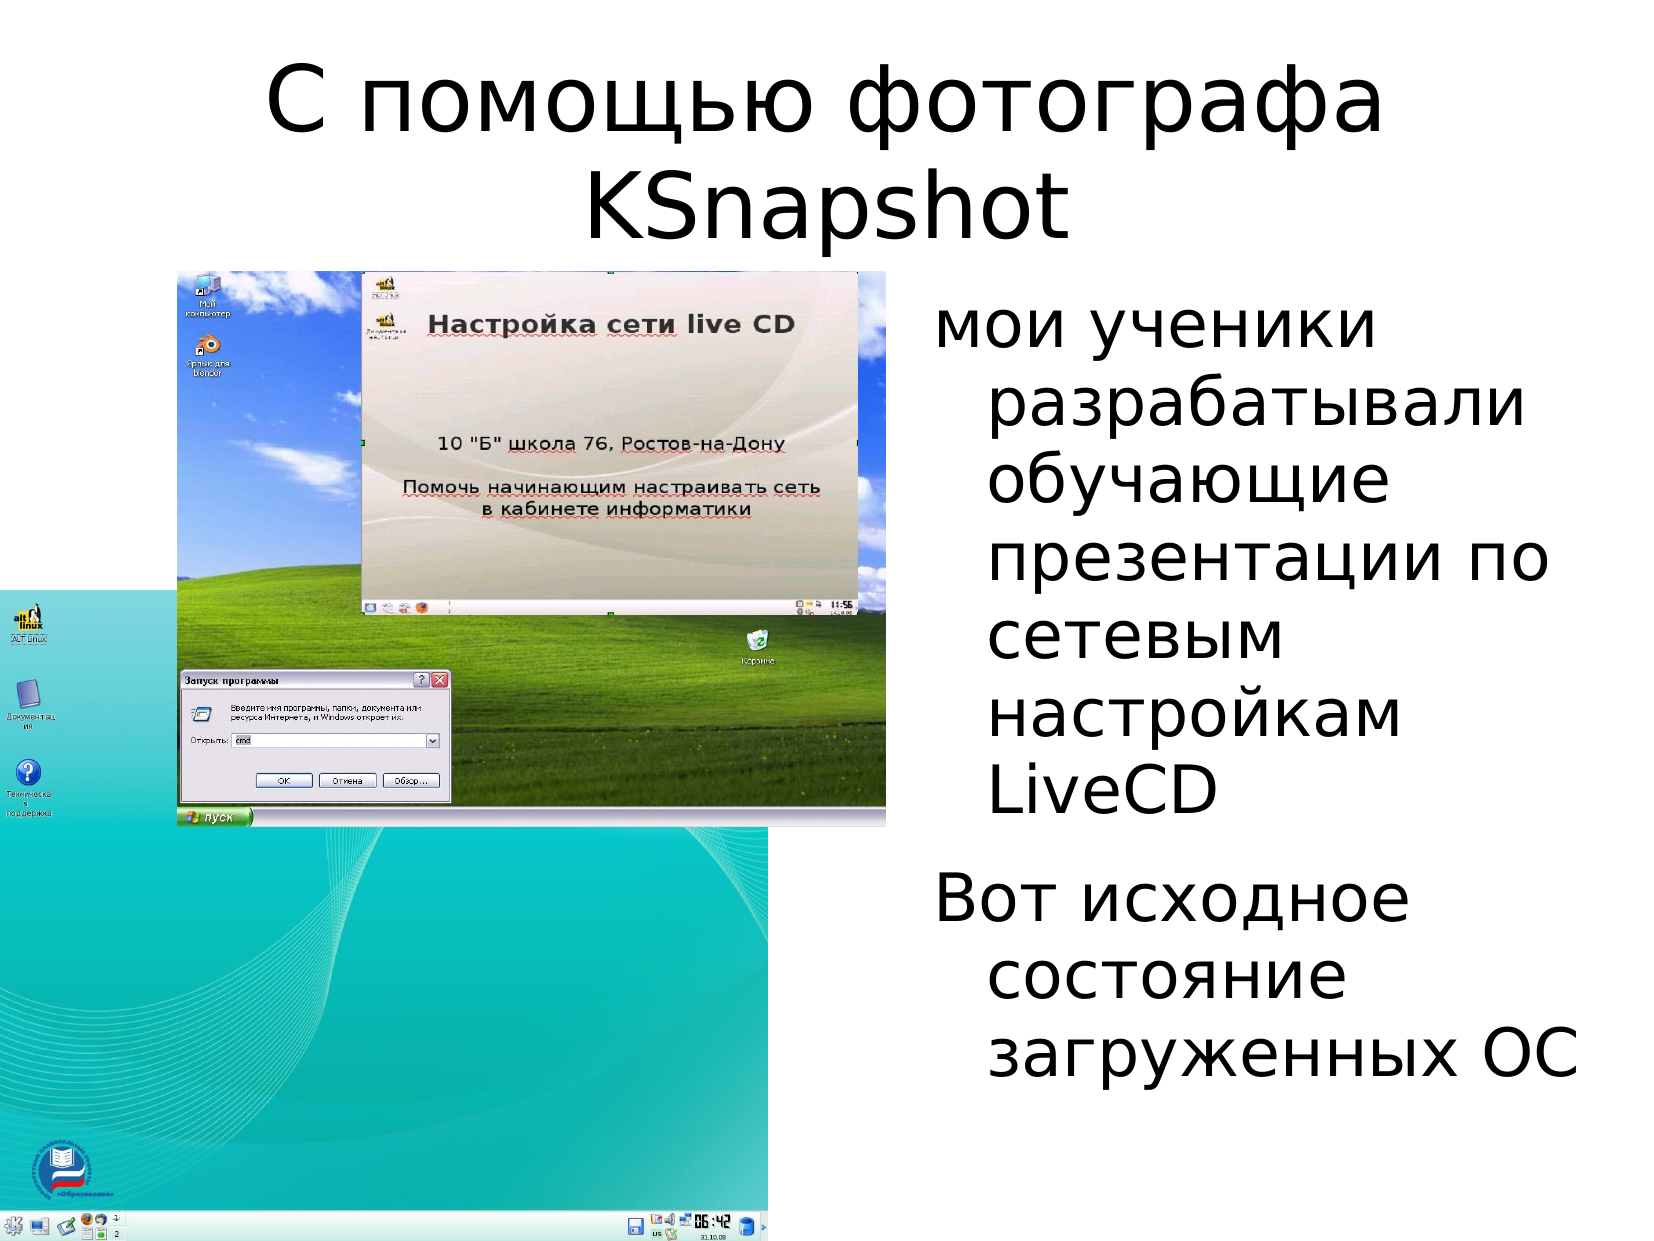

# С помощью фотографа KSnapshot
мои ученики разрабатывали обучающие презентации по сетевым настройкам LiveCD
Вот исходное состояние загруженных ОС